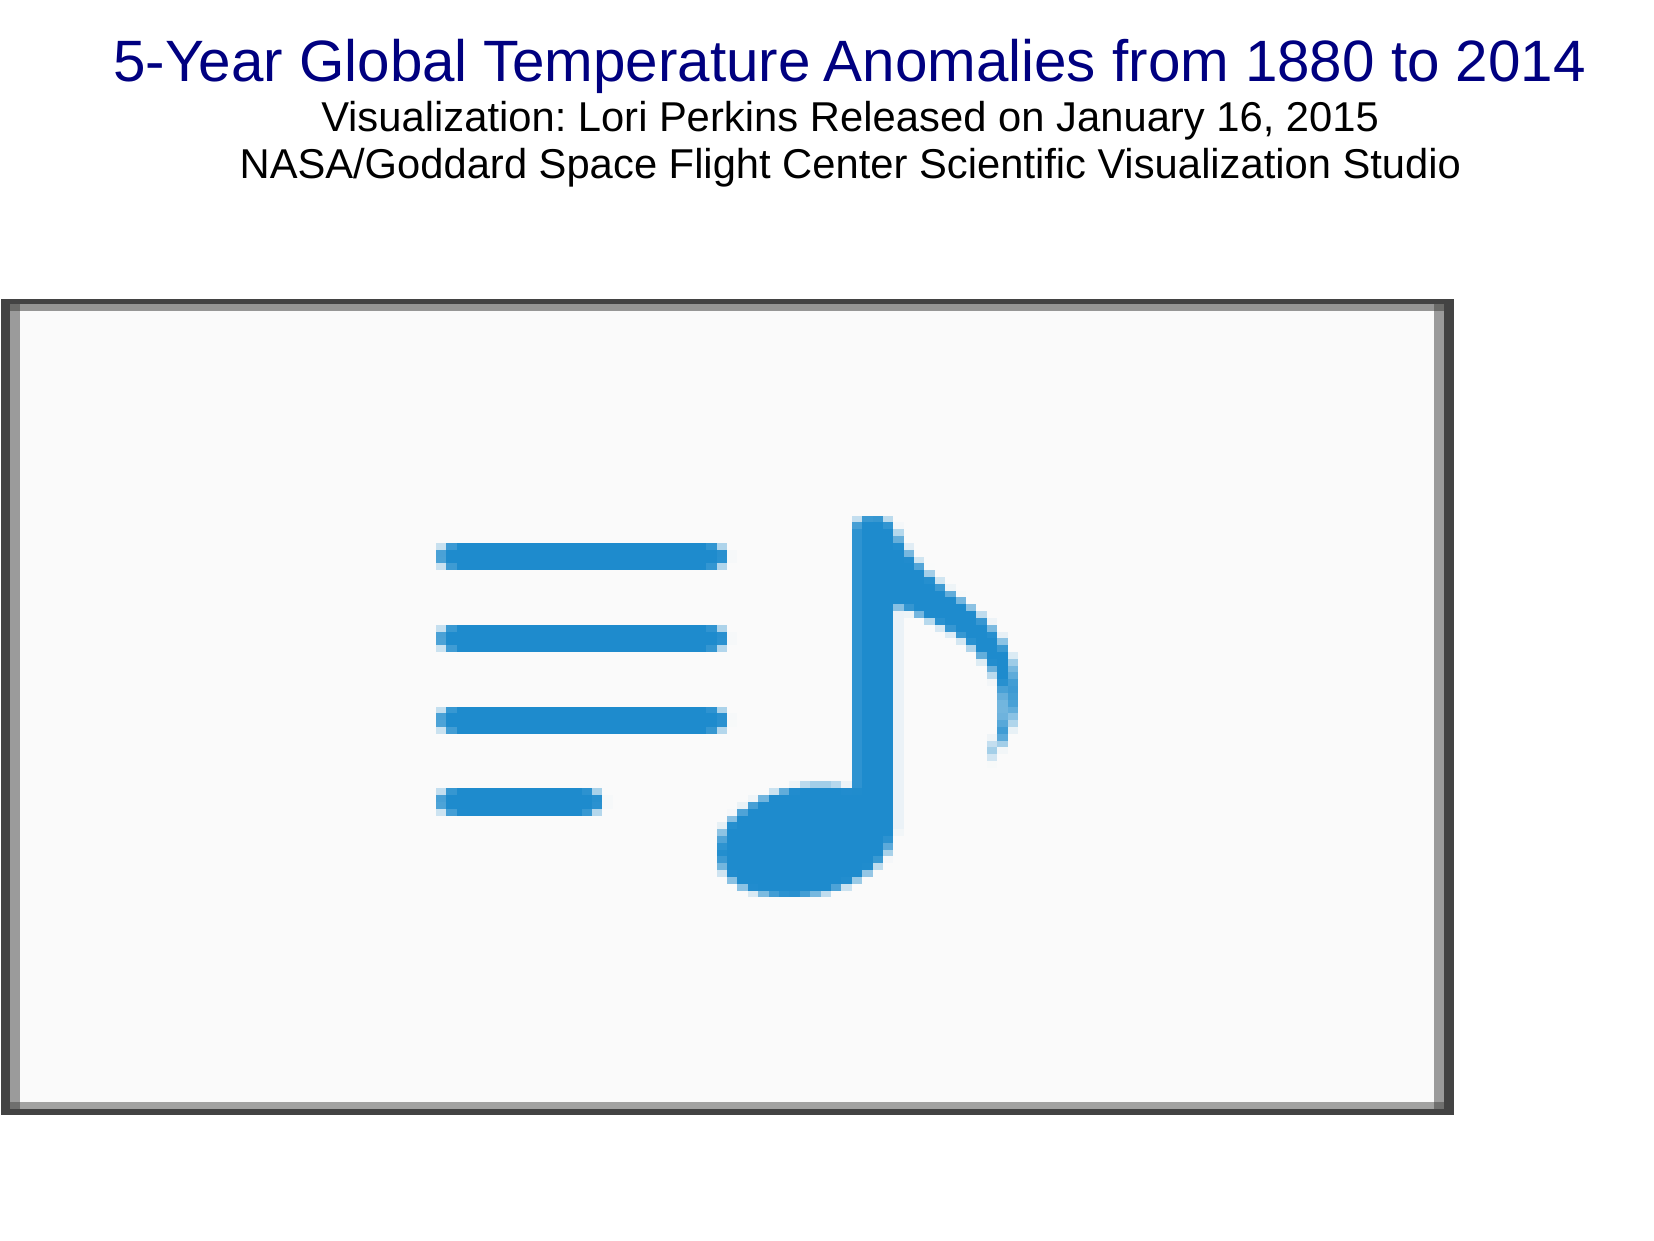

# 5-Year Global Temperature Anomalies from 1880 to 2014 Visualization: Lori Perkins Released on January 16, 2015 NASA/Goddard Space Flight Center Scientific Visualization Studio